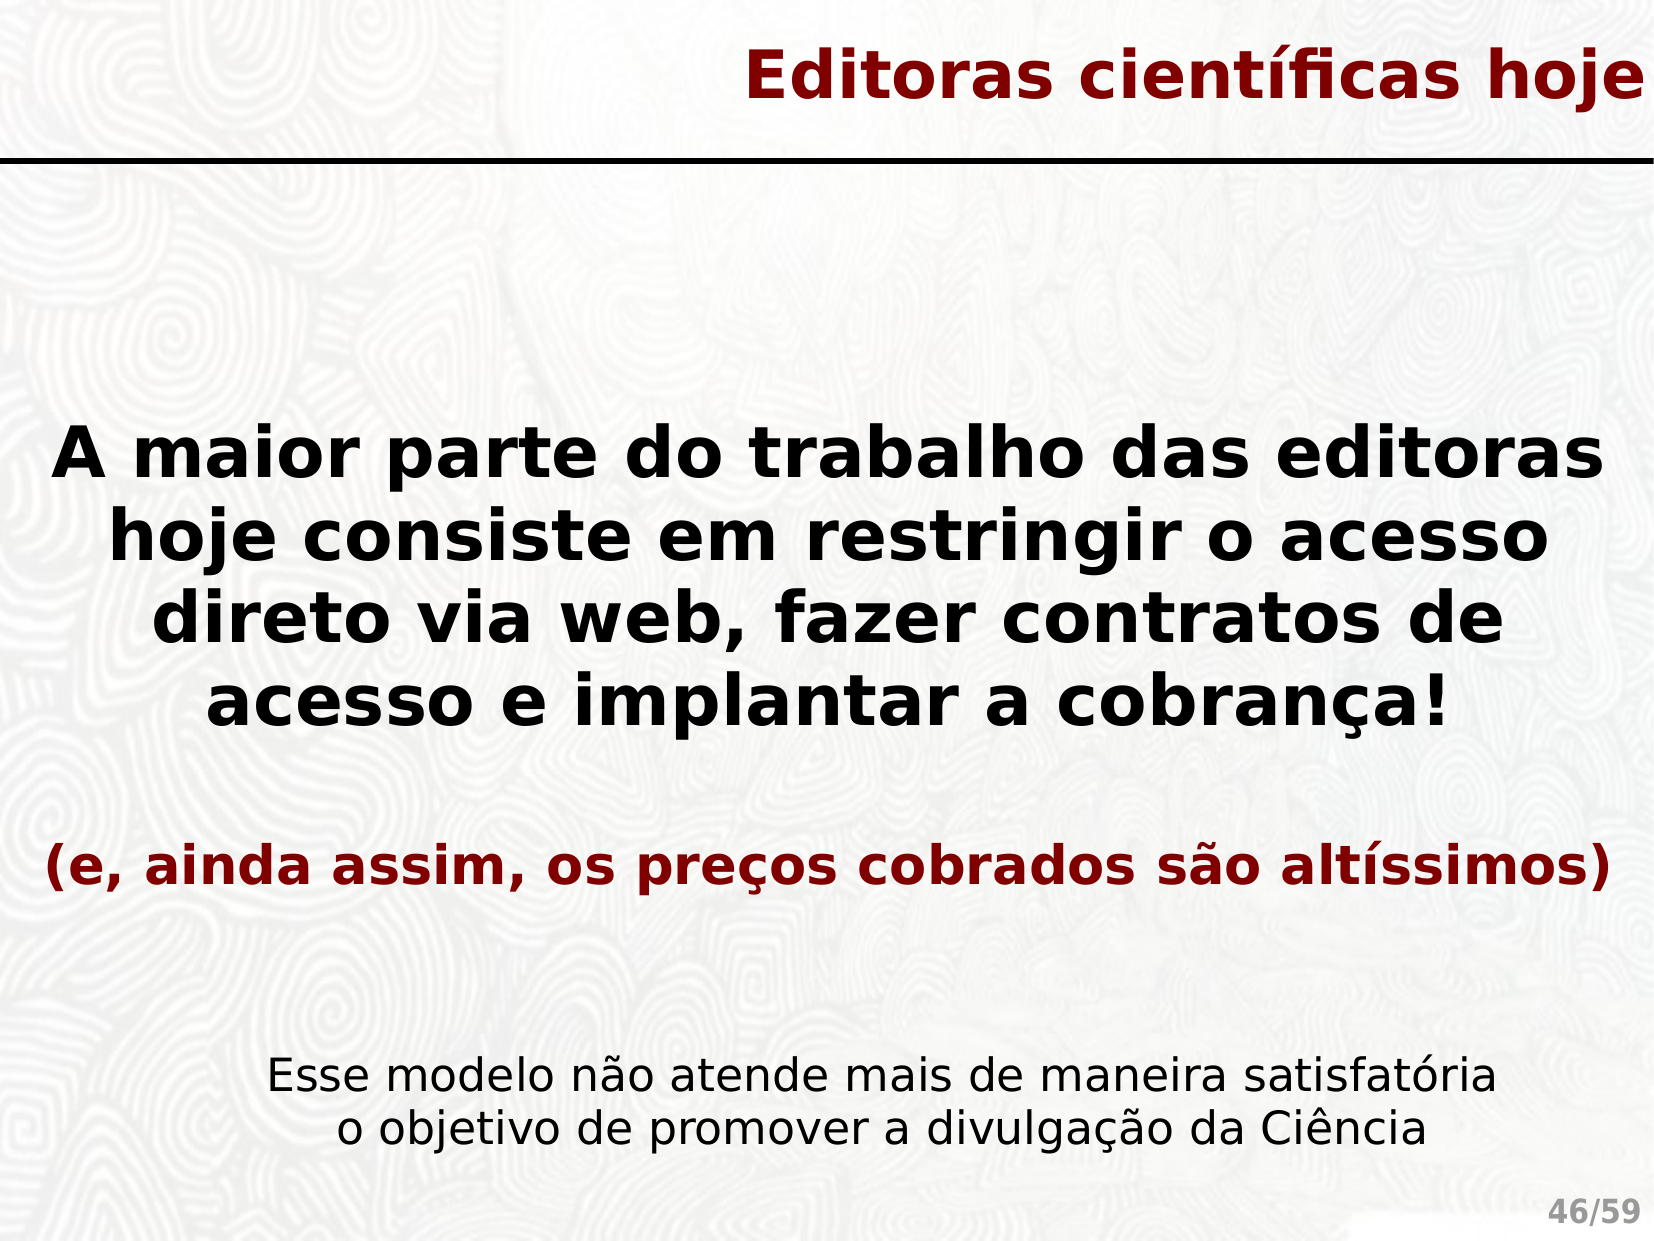

# Editoras científicas hoje
A maior parte do trabalho das editoras hoje consiste em restringir o acesso direto via web, fazer contratos de acesso e implantar a cobrança!
(e, ainda assim, os preços cobrados são altíssimos)
Esse modelo não atende mais de maneira satisfatória
o objetivo de promover a divulgação da Ciência
46